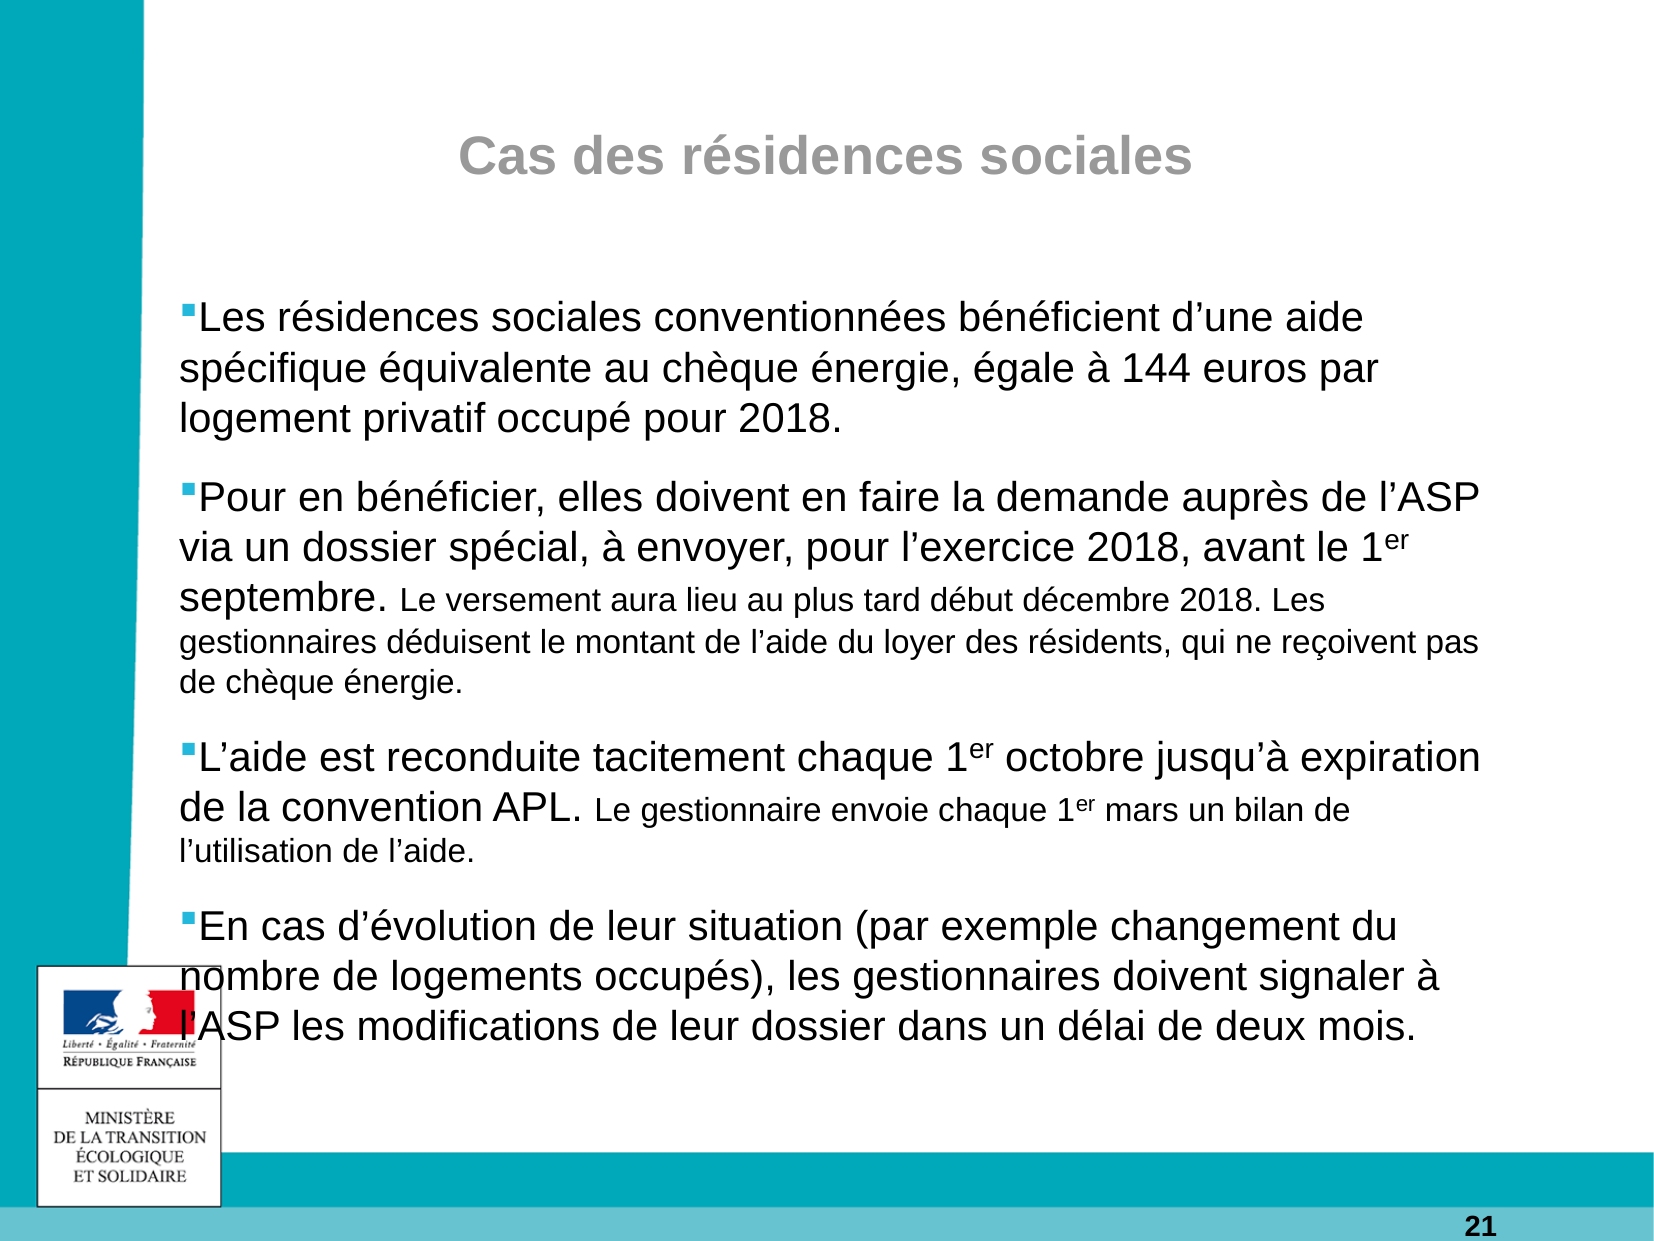

# Cas des résidences sociales
Les résidences sociales conventionnées bénéficient d’une aide spécifique équivalente au chèque énergie, égale à 144 euros par logement privatif occupé pour 2018.
Pour en bénéficier, elles doivent en faire la demande auprès de l’ASP via un dossier spécial, à envoyer, pour l’exercice 2018, avant le 1er septembre. Le versement aura lieu au plus tard début décembre 2018. Les gestionnaires déduisent le montant de l’aide du loyer des résidents, qui ne reçoivent pas de chèque énergie.
L’aide est reconduite tacitement chaque 1er octobre jusqu’à expiration de la convention APL. Le gestionnaire envoie chaque 1er mars un bilan de l’utilisation de l’aide.
En cas d’évolution de leur situation (par exemple changement du nombre de logements occupés), les gestionnaires doivent signaler à l’ASP les modifications de leur dossier dans un délai de deux mois.